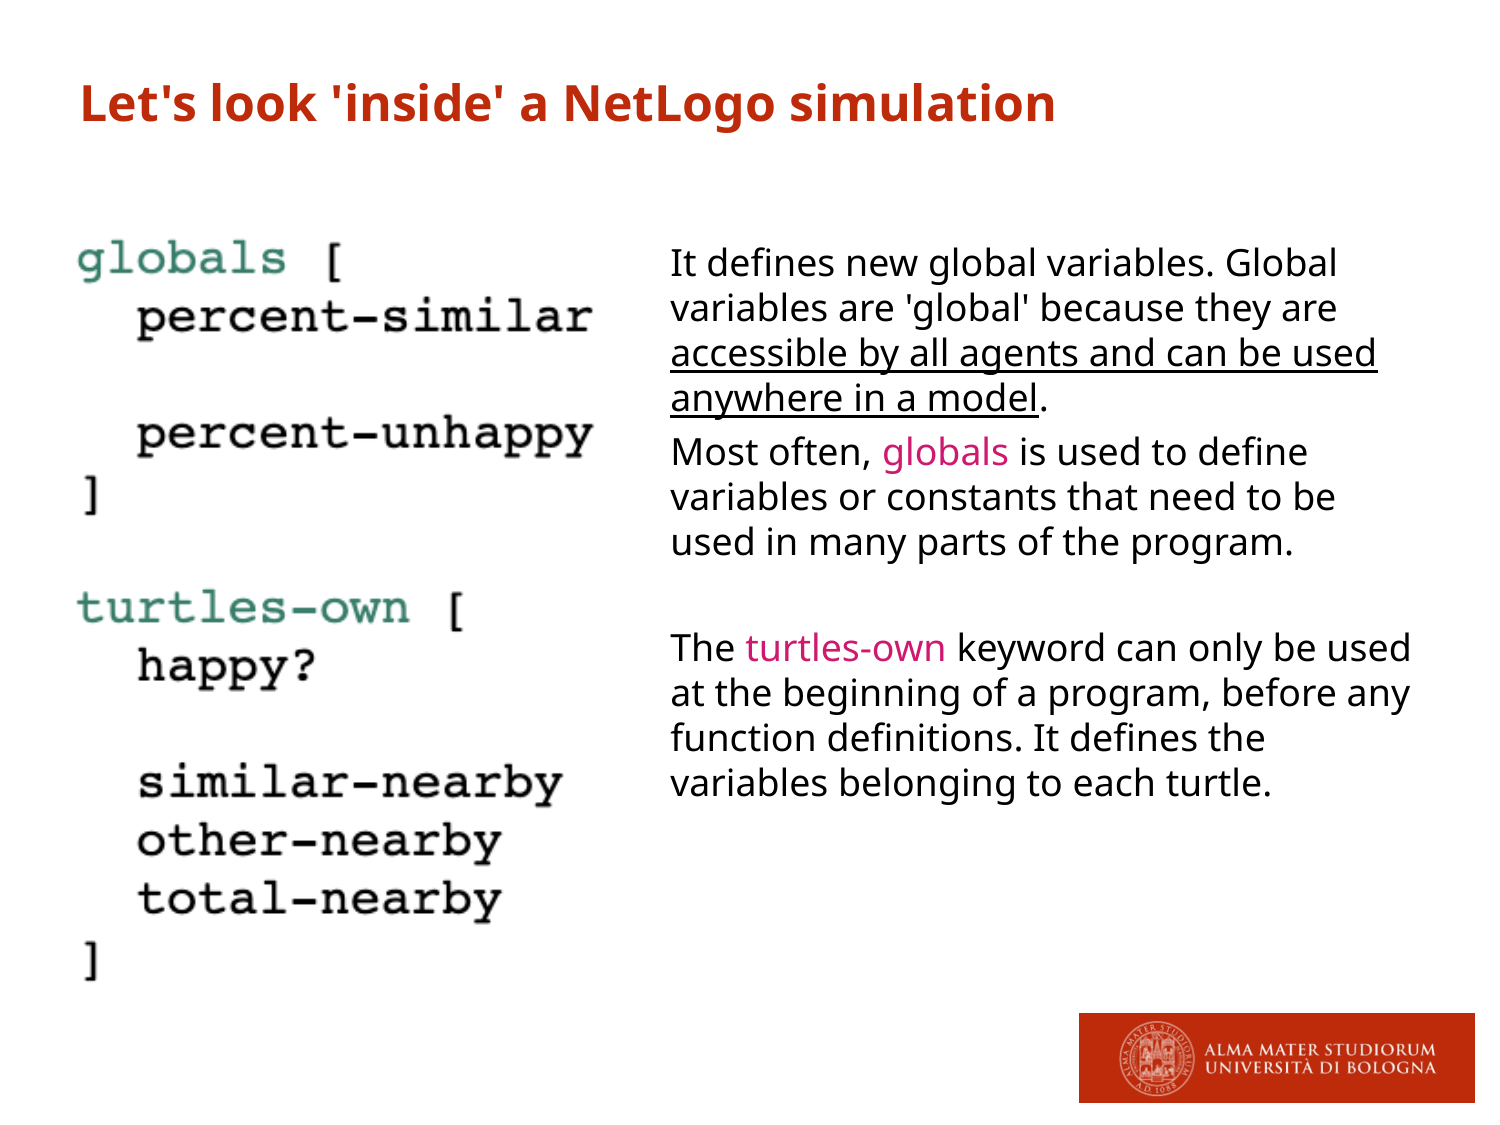

# Let's look 'inside' a NetLogo simulation
It defines new global variables. Global variables are 'global' because they are accessible by all agents and can be used anywhere in a model.
Most often, globals is used to define variables or constants that need to be used in many parts of the program.
The turtles-own keyword can only be used at the beginning of a program, before any function definitions. It defines the variables belonging to each turtle.